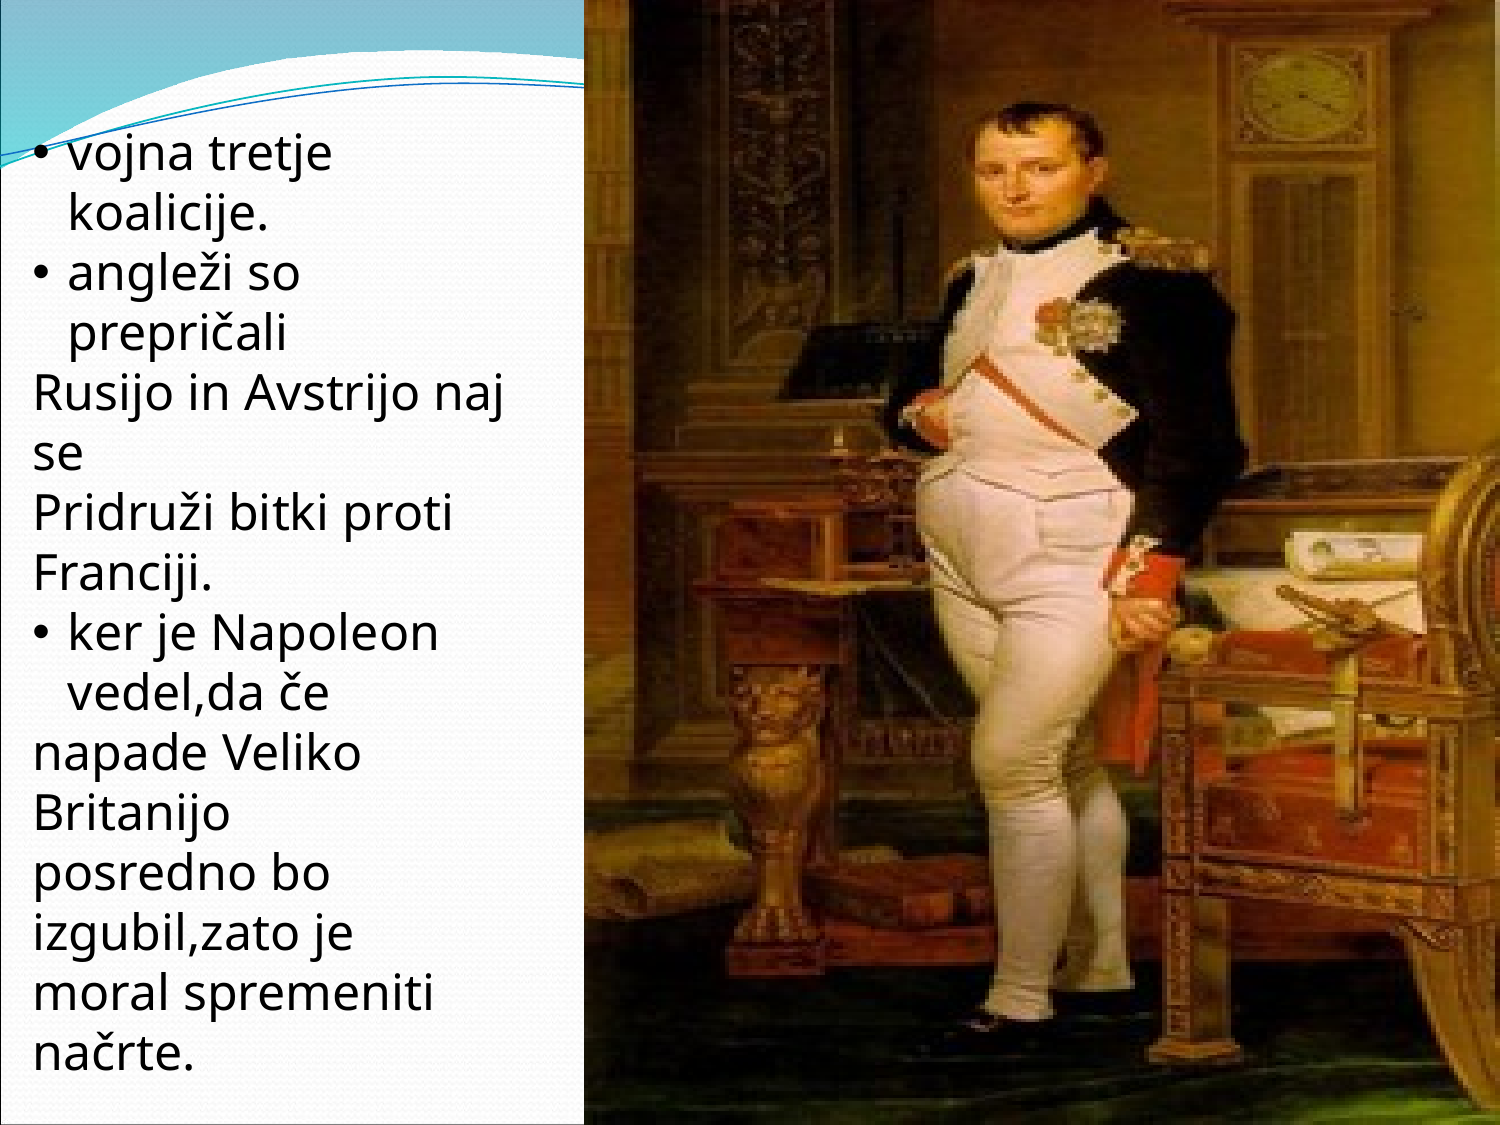

vojna tretje koalicije.
angleži so prepričali
Rusijo in Avstrijo naj se
Pridruži bitki proti Franciji.
ker je Napoleon vedel,da če
napade Veliko Britanijo
posredno bo izgubil,zato je
moral spremeniti načrte.